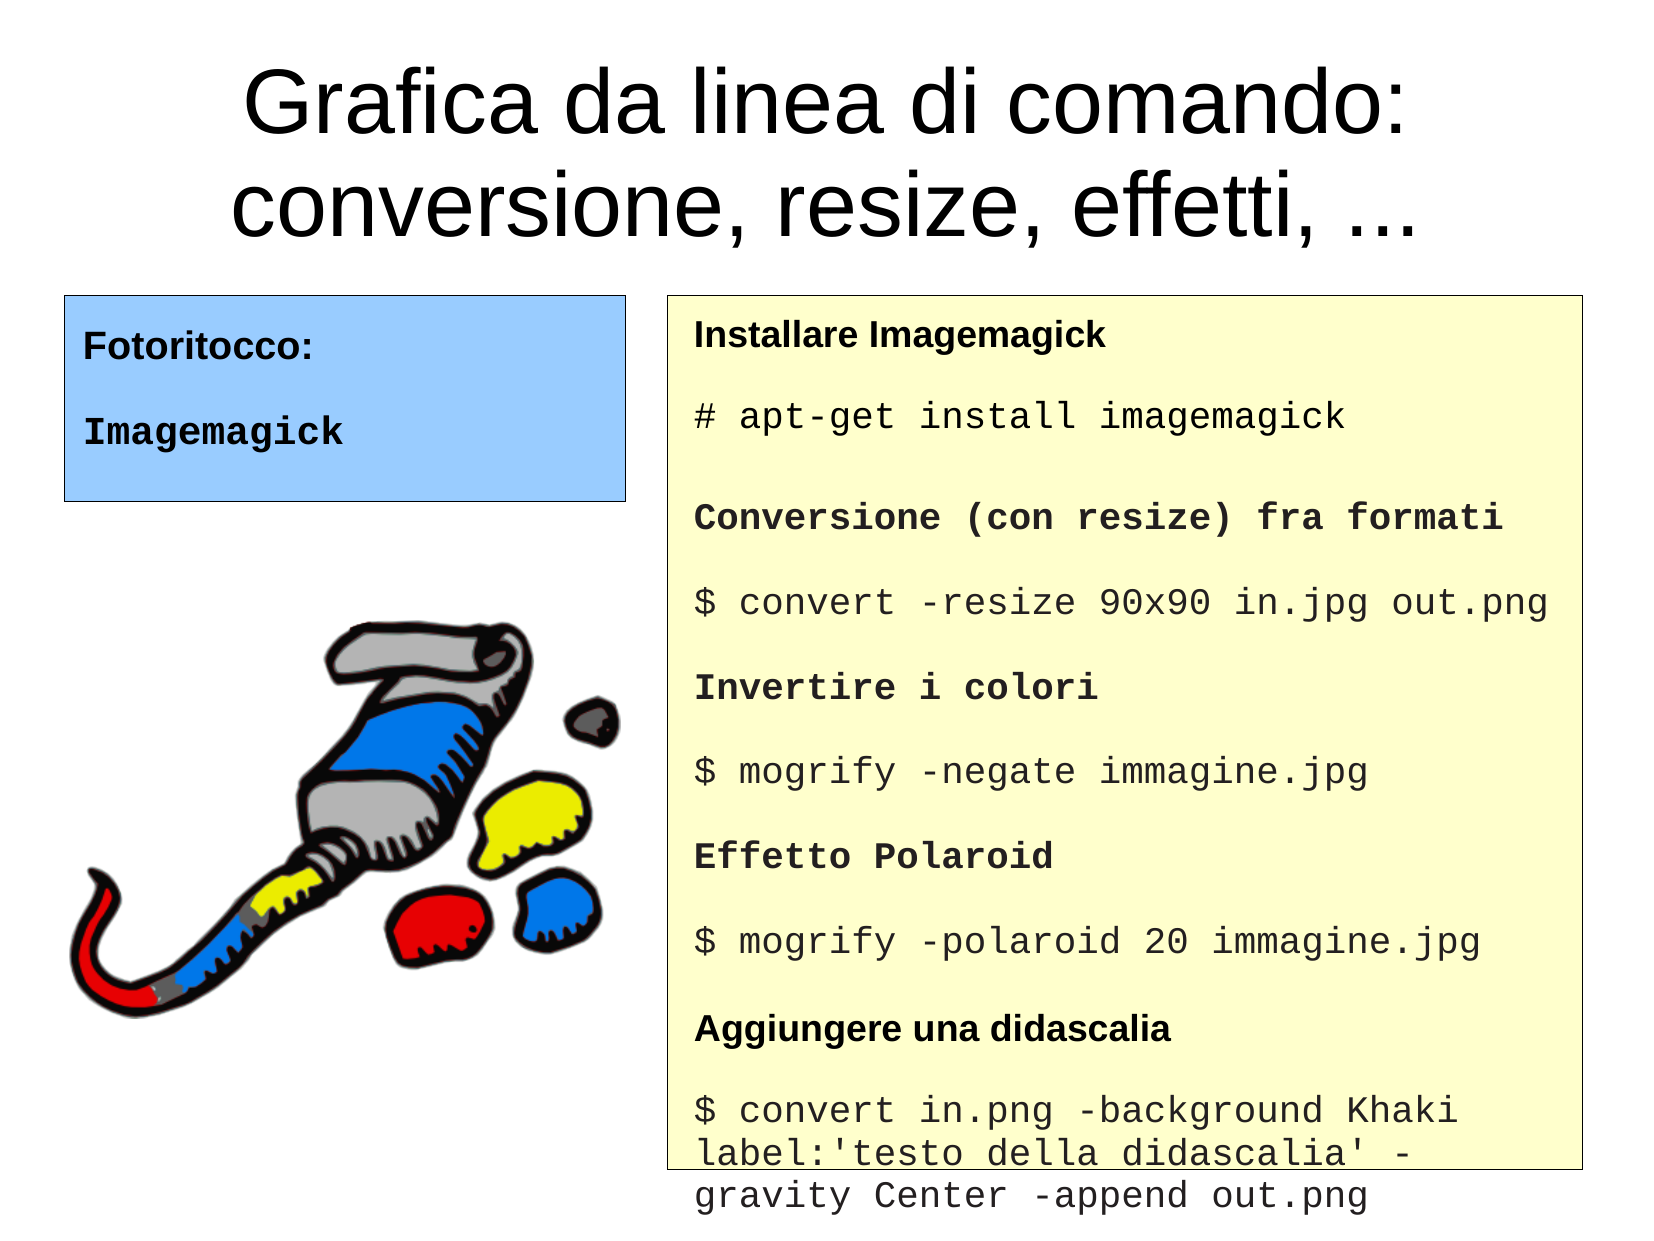

# Grafica da linea di comando: conversione, resize, effetti, ...
Installare Imagemagick
# apt-get install imagemagick
Conversione (con resize) fra formati
$ convert -resize 90x90 in.jpg out.png
Invertire i colori
$ mogrify -negate immagine.jpg
Effetto Polaroid
$ mogrify -polaroid 20 immagine.jpg
Aggiungere una didascalia
$ convert in.png -background Khaki label:'testo della didascalia' -gravity Center -append out.png
Fotoritocco:
Imagemagick